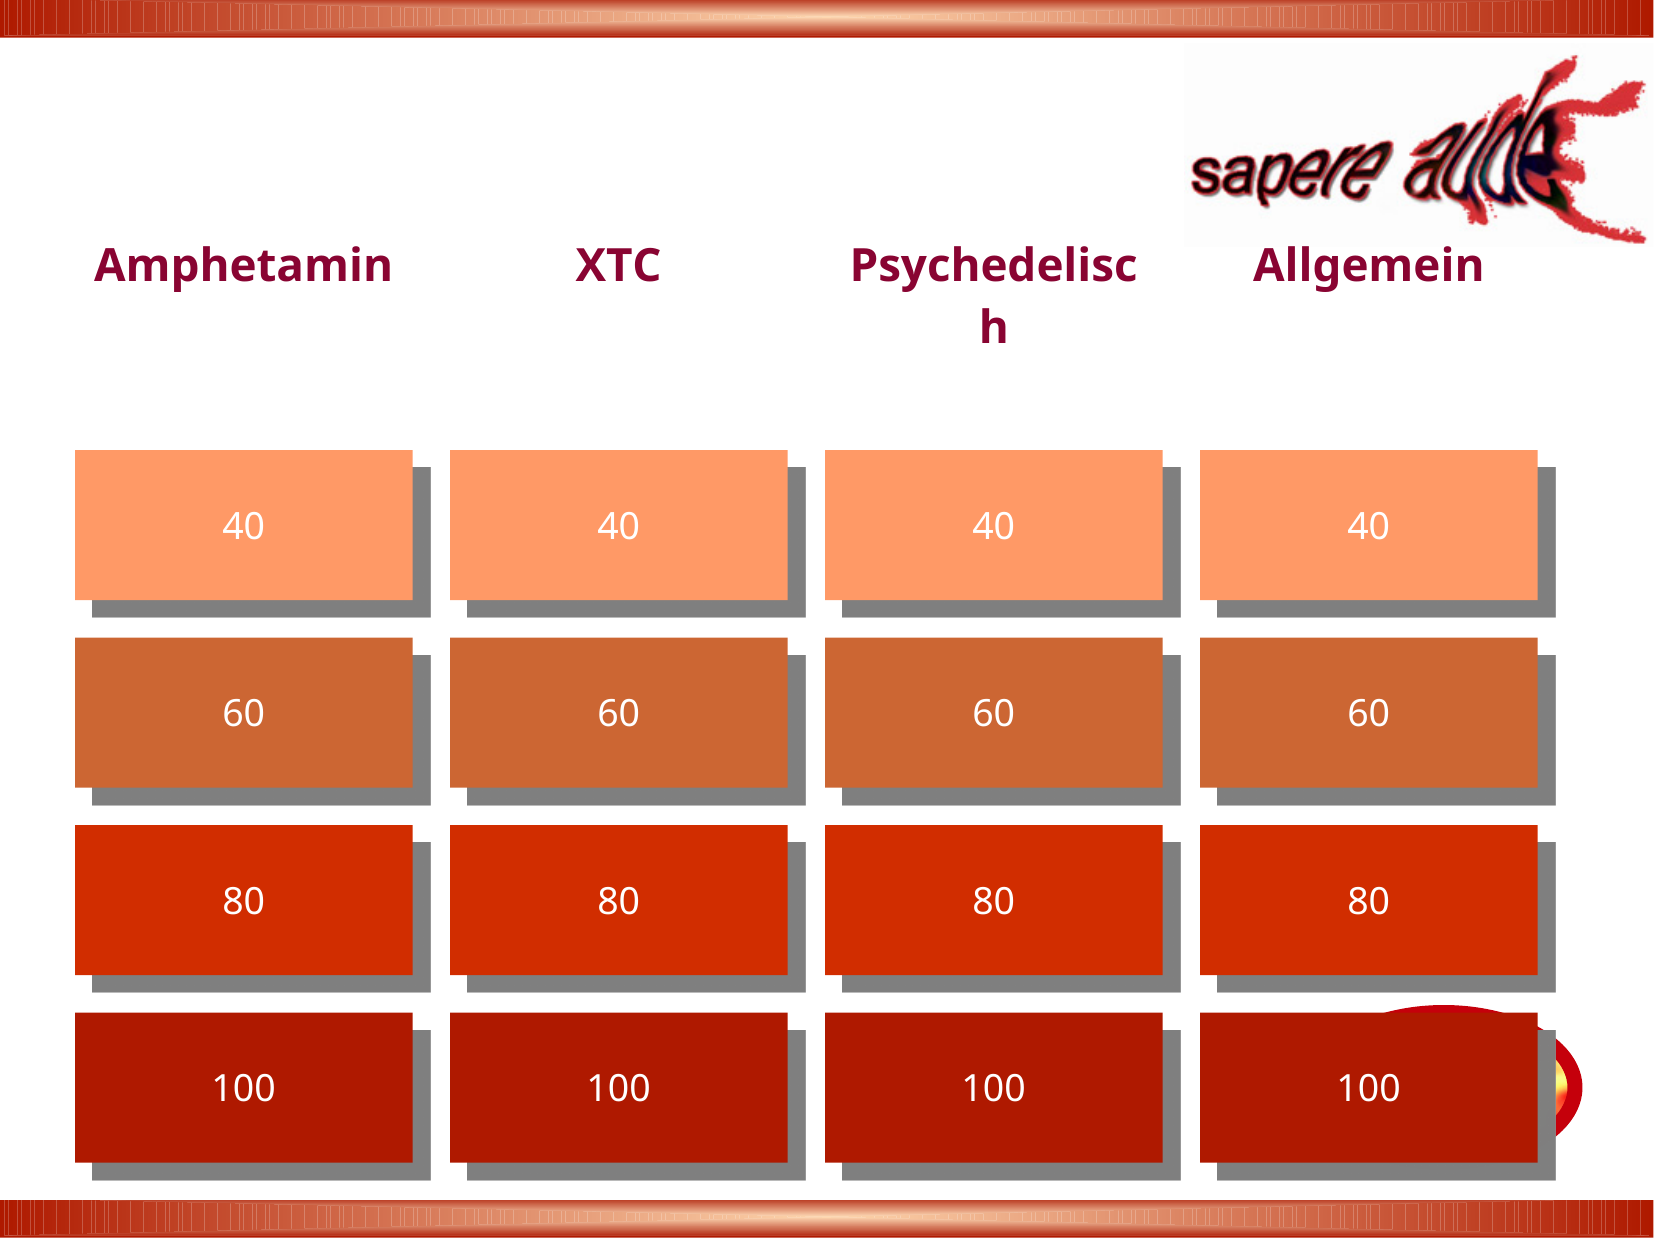

Amphetamin
XTC
Psychedelisch
Allgemein
40
40
40
40
60
60
60
60
80
80
80
80
100
100
100
100